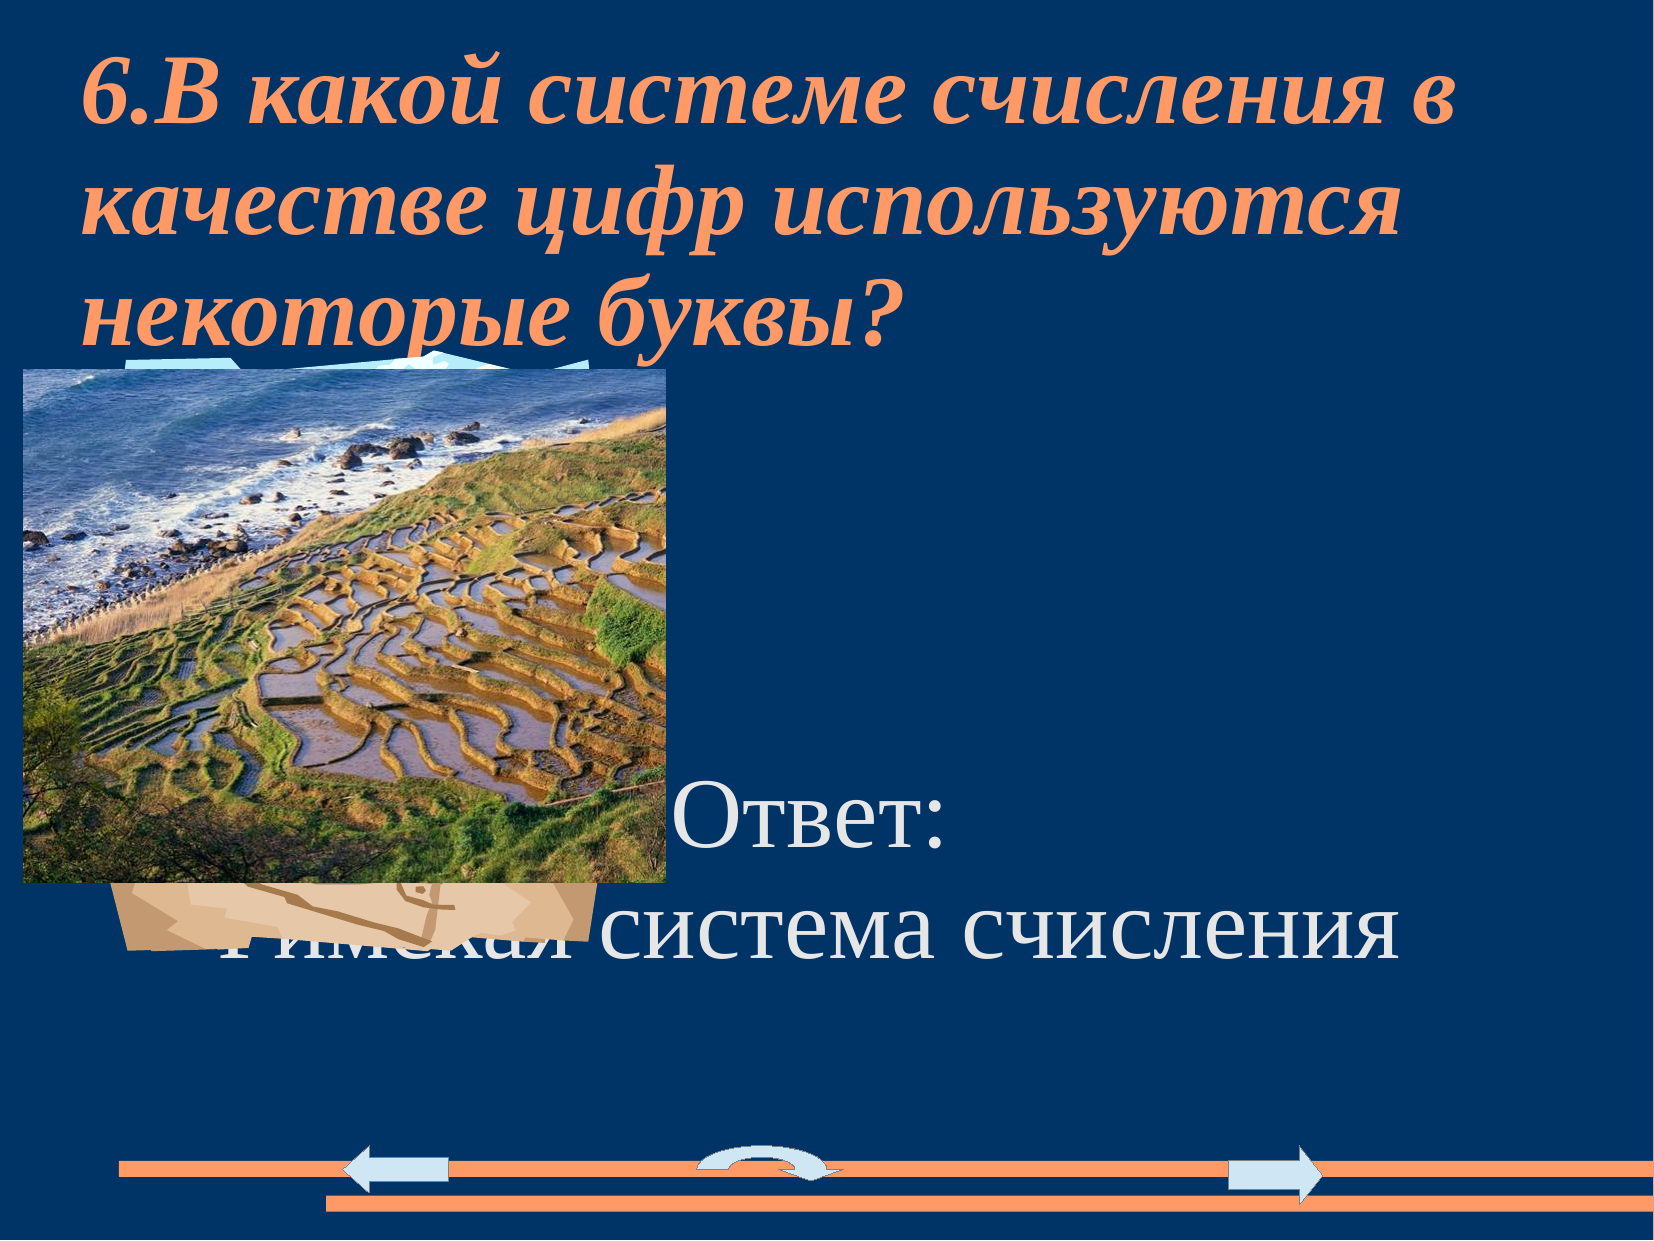

# 6.В какой системе счисления в качестве цифр используются некоторые буквы?
Ответ:
Римская система счисления